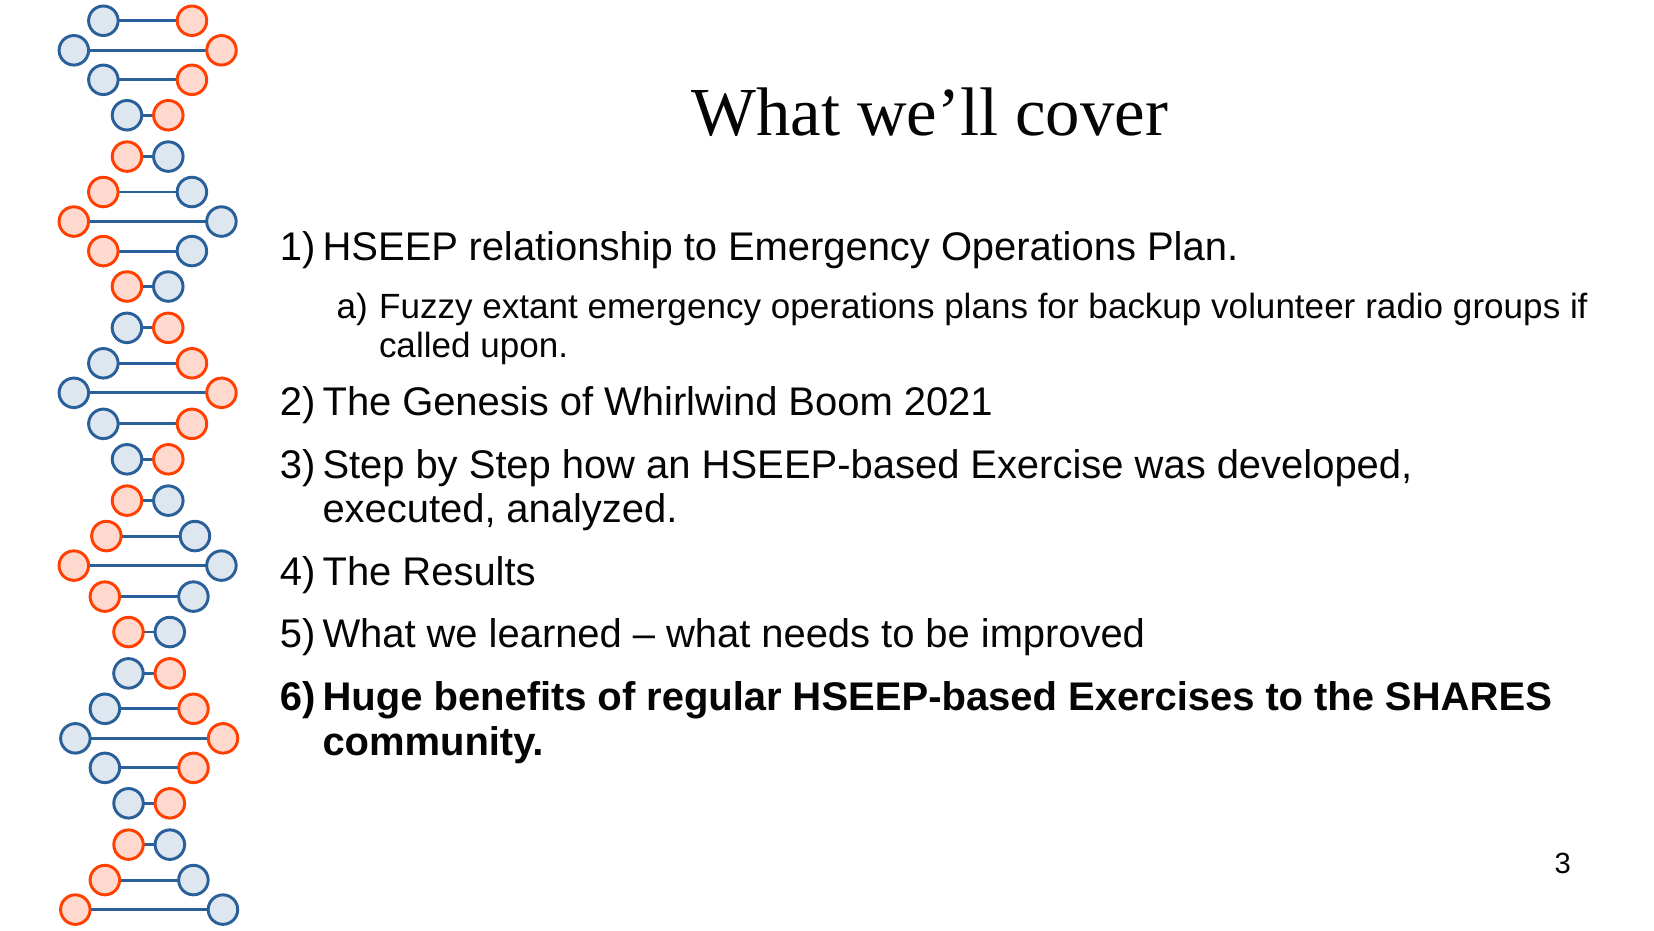

# What we’ll cover
HSEEP relationship to Emergency Operations Plan.
Fuzzy extant emergency operations plans for backup volunteer radio groups if called upon.
The Genesis of Whirlwind Boom 2021
Step by Step how an HSEEP-based Exercise was developed, executed, analyzed.
The Results
What we learned – what needs to be improved
Huge benefits of regular HSEEP-based Exercises to the SHARES community.
3